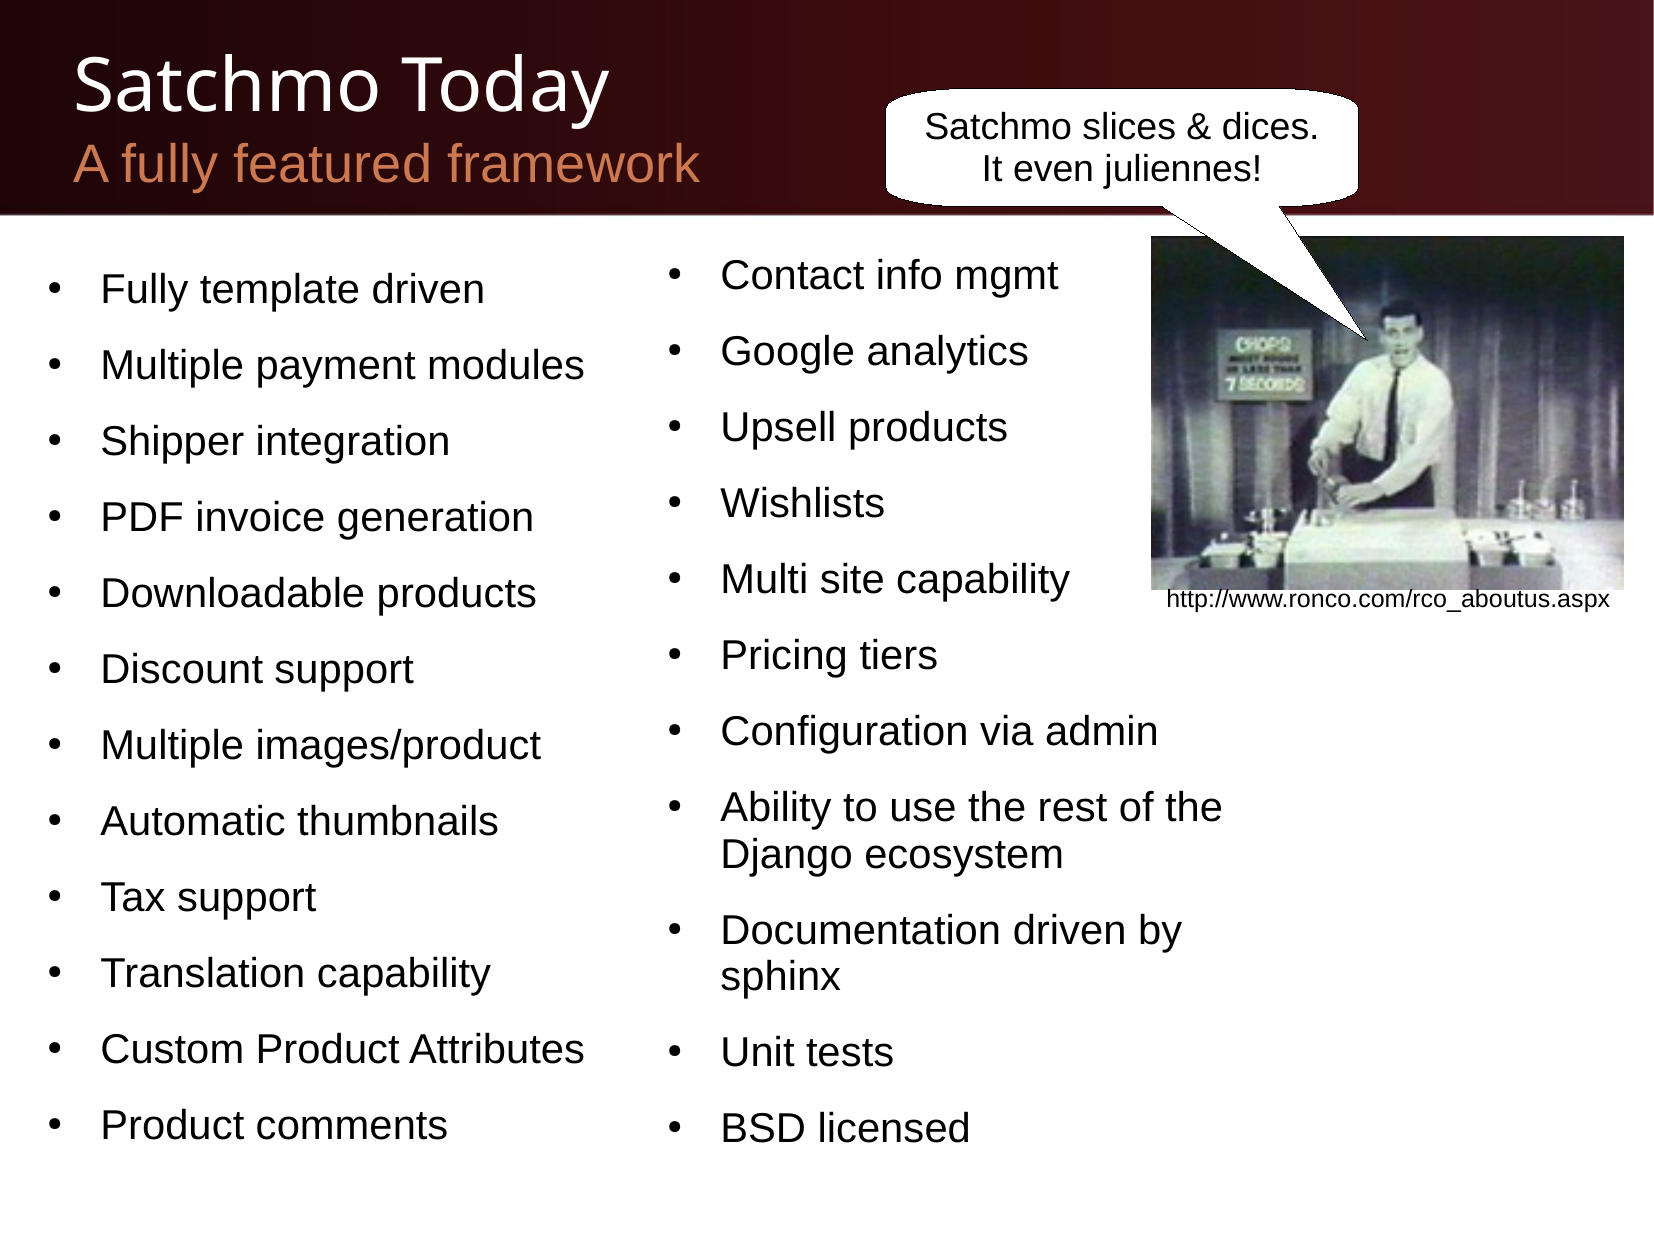

Satchmo Today
A fully featured framework
Satchmo slices & dices.
It even juliennes!
Contact info mgmt
Google analytics
Upsell products
Wishlists
Multi site capability
Pricing tiers
Configuration via admin
Ability to use the rest of the Django ecosystem
Documentation driven by sphinx
Unit tests
BSD licensed
# Fully template driven
Multiple payment modules
Shipper integration
PDF invoice generation
Downloadable products
Discount support
Multiple images/product
Automatic thumbnails
Tax support
Translation capability
Custom Product Attributes
Product comments
http://www.ronco.com/rco_aboutus.aspx